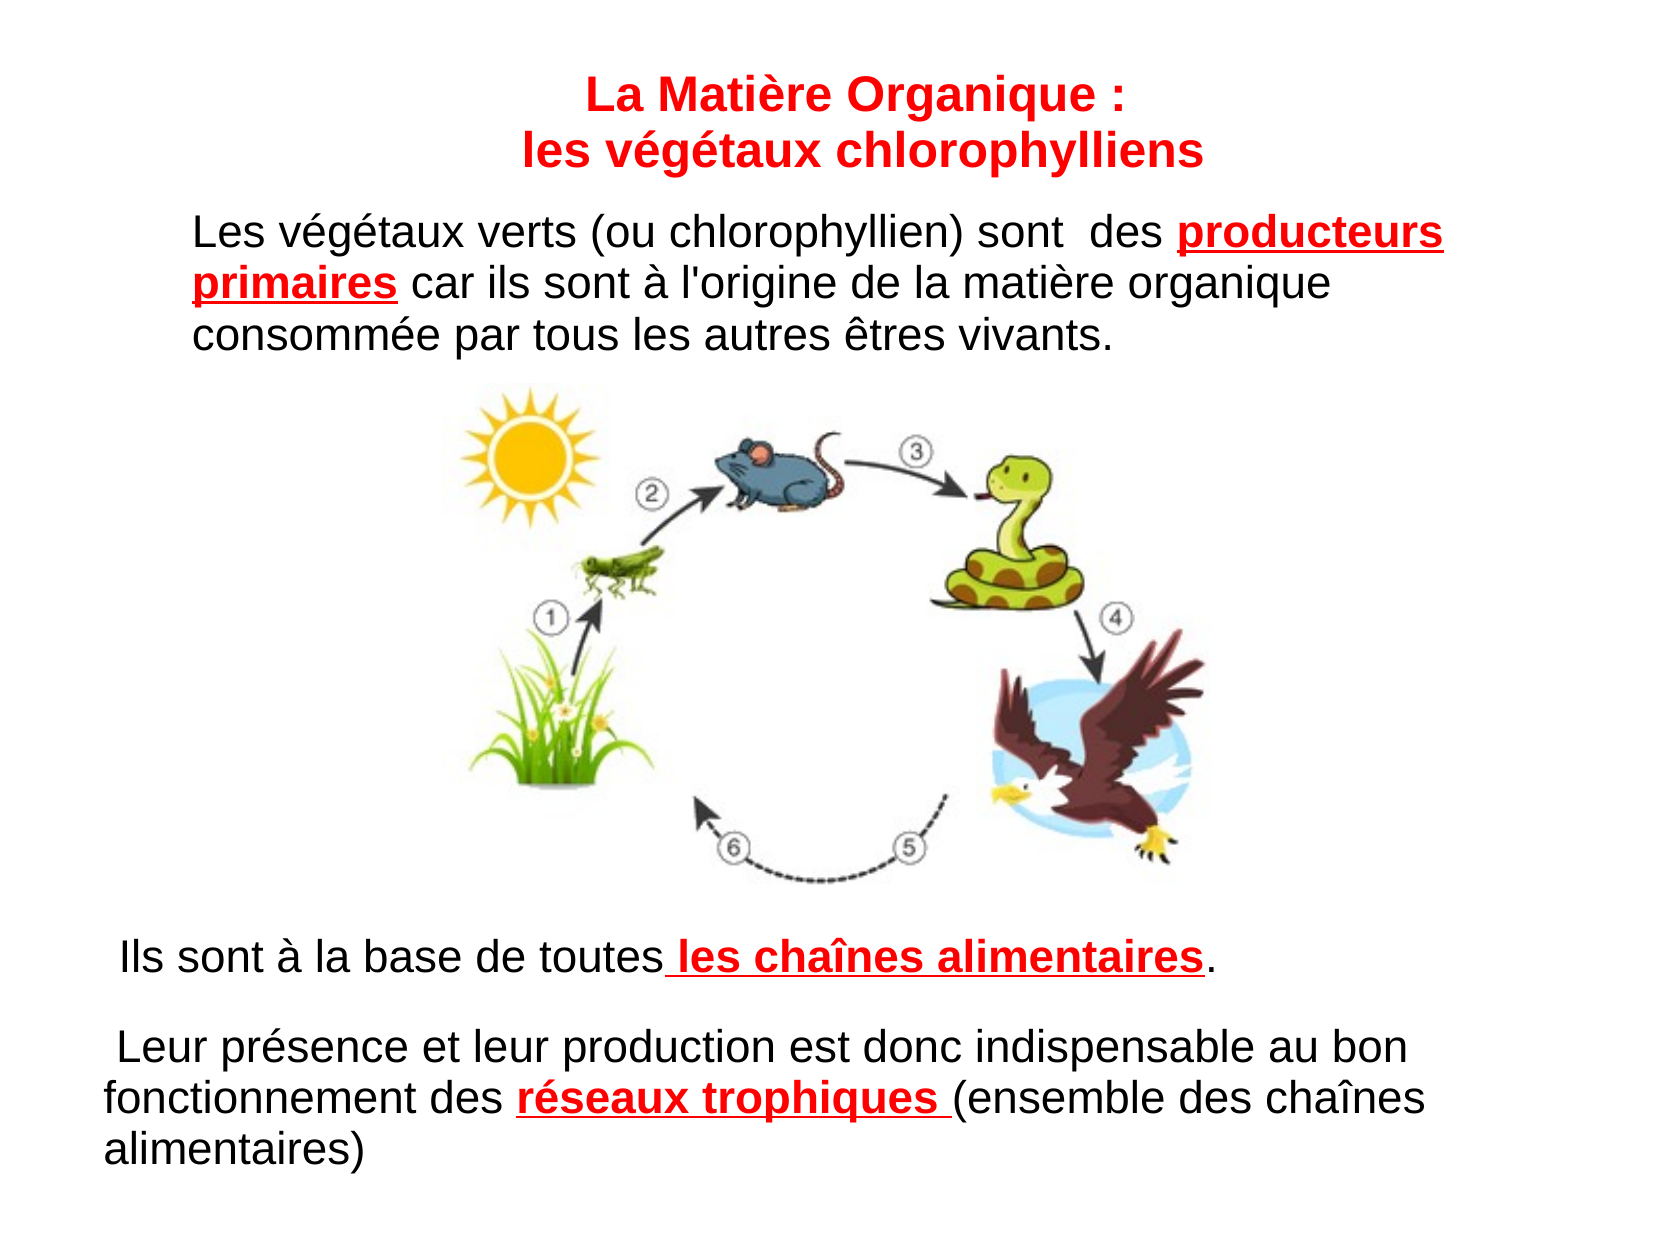

La Matière Organique :
 les végétaux chlorophylliens
Les végétaux verts (ou chlorophyllien) sont des producteurs primaires car ils sont à l'origine de la matière organique consommée par tous les autres êtres vivants.
 Ils sont à la base de toutes les chaînes alimentaires.
 Leur présence et leur production est donc indispensable au bon fonctionnement des réseaux trophiques (ensemble des chaînes alimentaires)